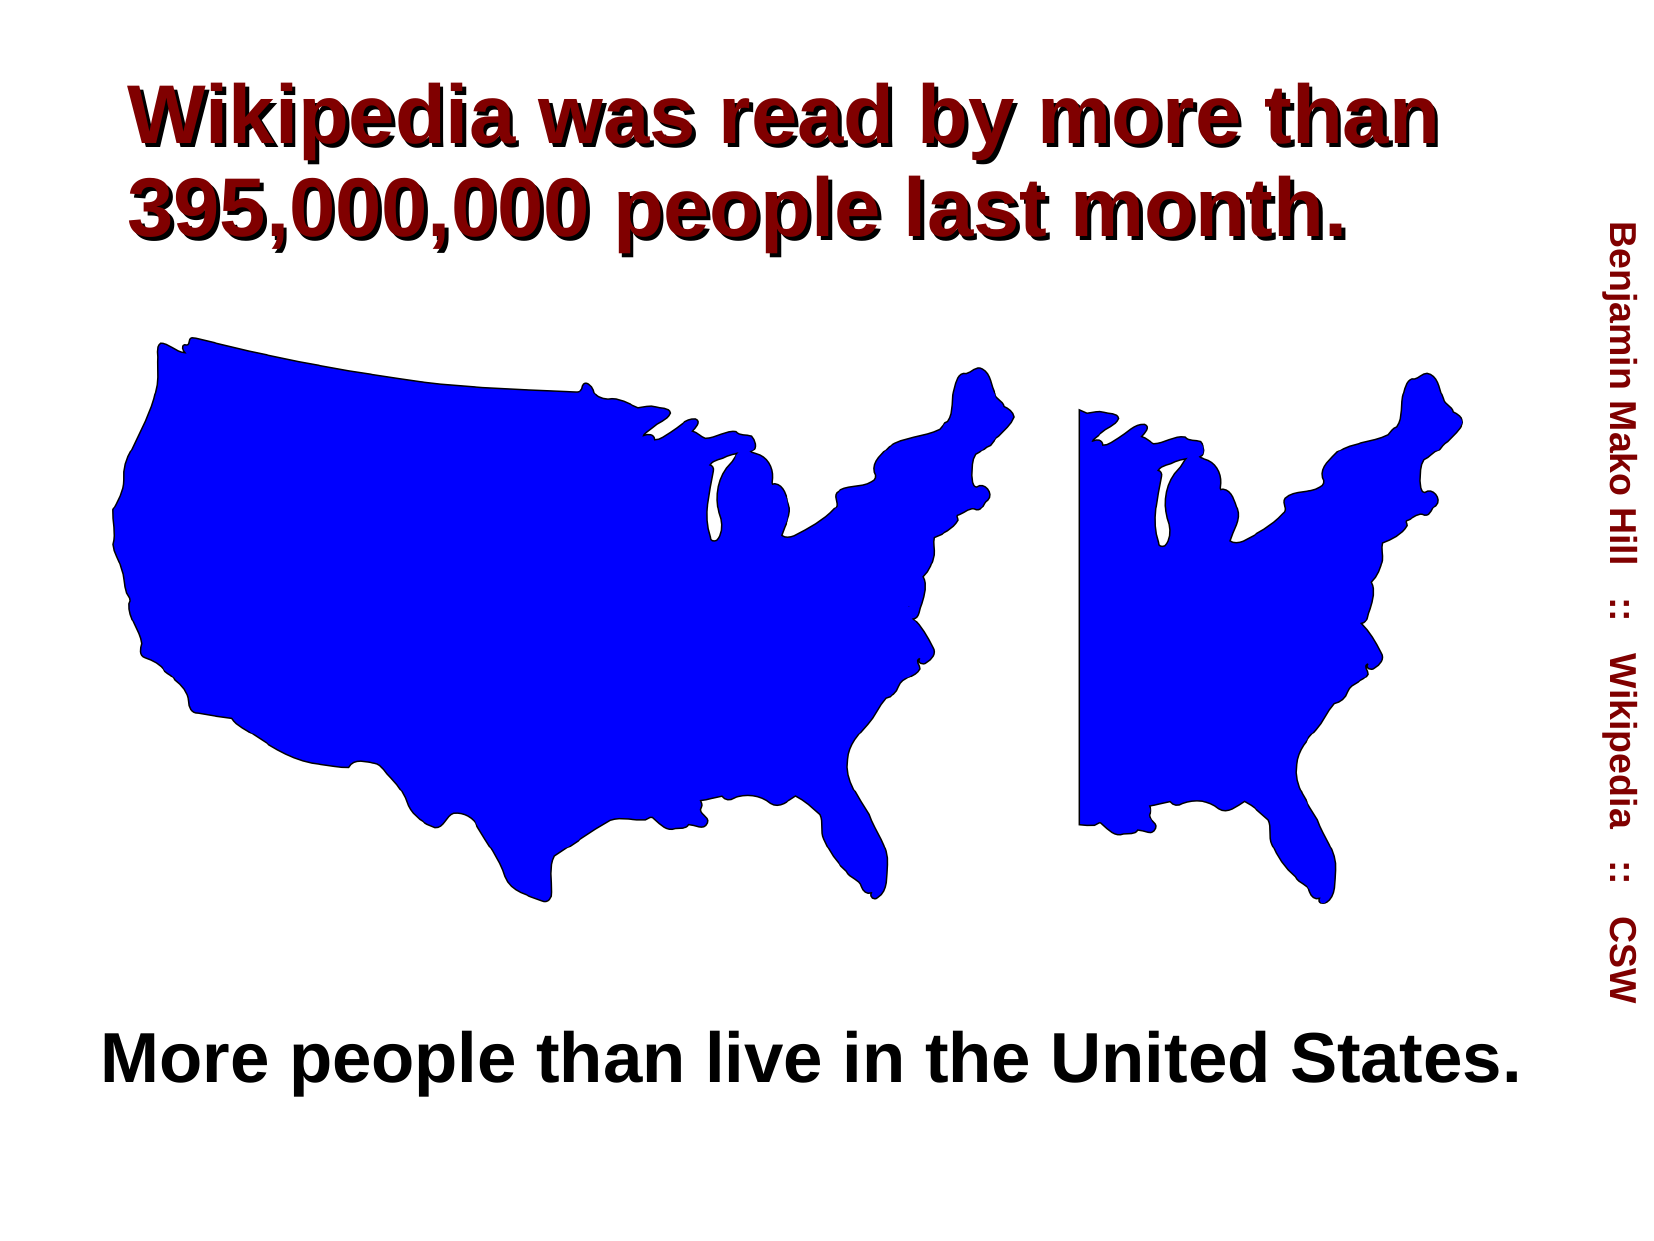

Wikipedia was read by more than 395,000,000 people last month.
More people than live in the United States.